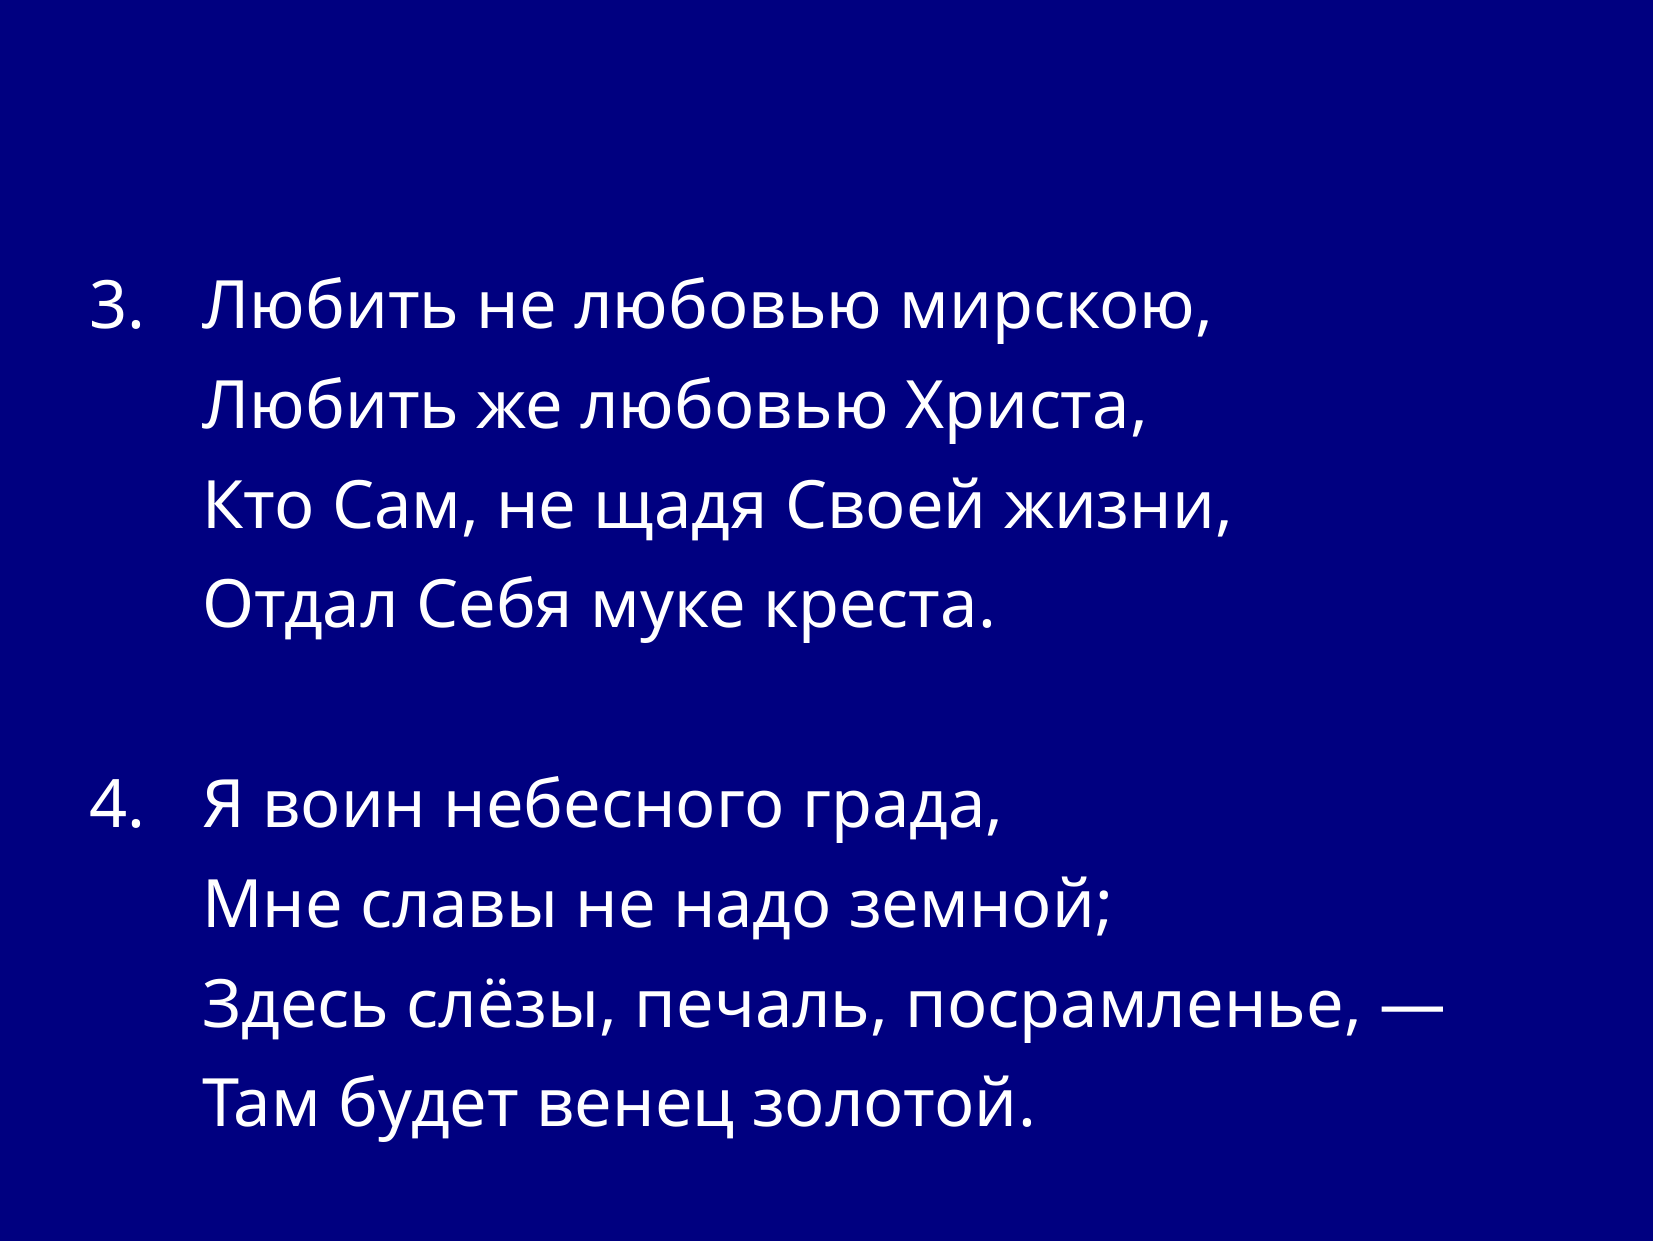

3.	Любить не любовью мирскою,
	Любить же любовью Христа,
	Кто Сам, не щадя Своей жизни,
	Отдал Себя муке креста.
4.	Я воин небесного града,
	Мне славы не надо земной;
	Здесь слёзы, печаль, посрамленье, —
	Там будет венец золотой.